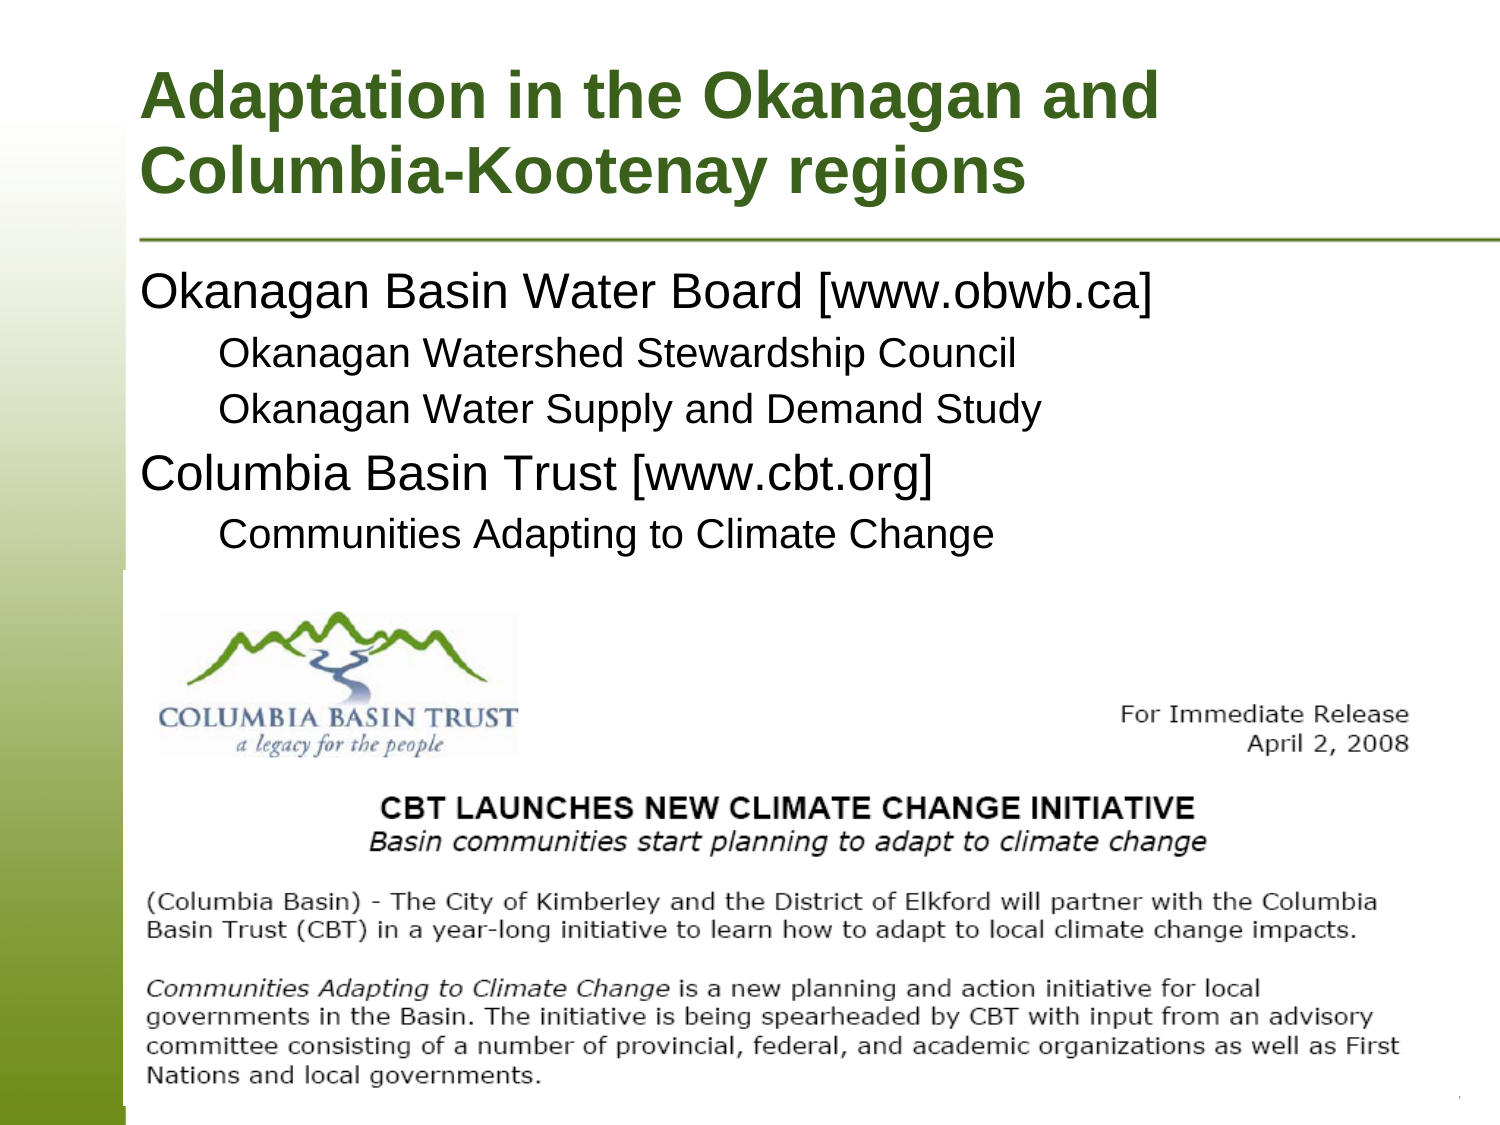

# Adaptation in the Okanagan and Columbia-Kootenay regions
Okanagan Basin Water Board [www.obwb.ca]
Okanagan Watershed Stewardship Council
Okanagan Water Supply and Demand Study
Columbia Basin Trust [www.cbt.org]
Communities Adapting to Climate Change